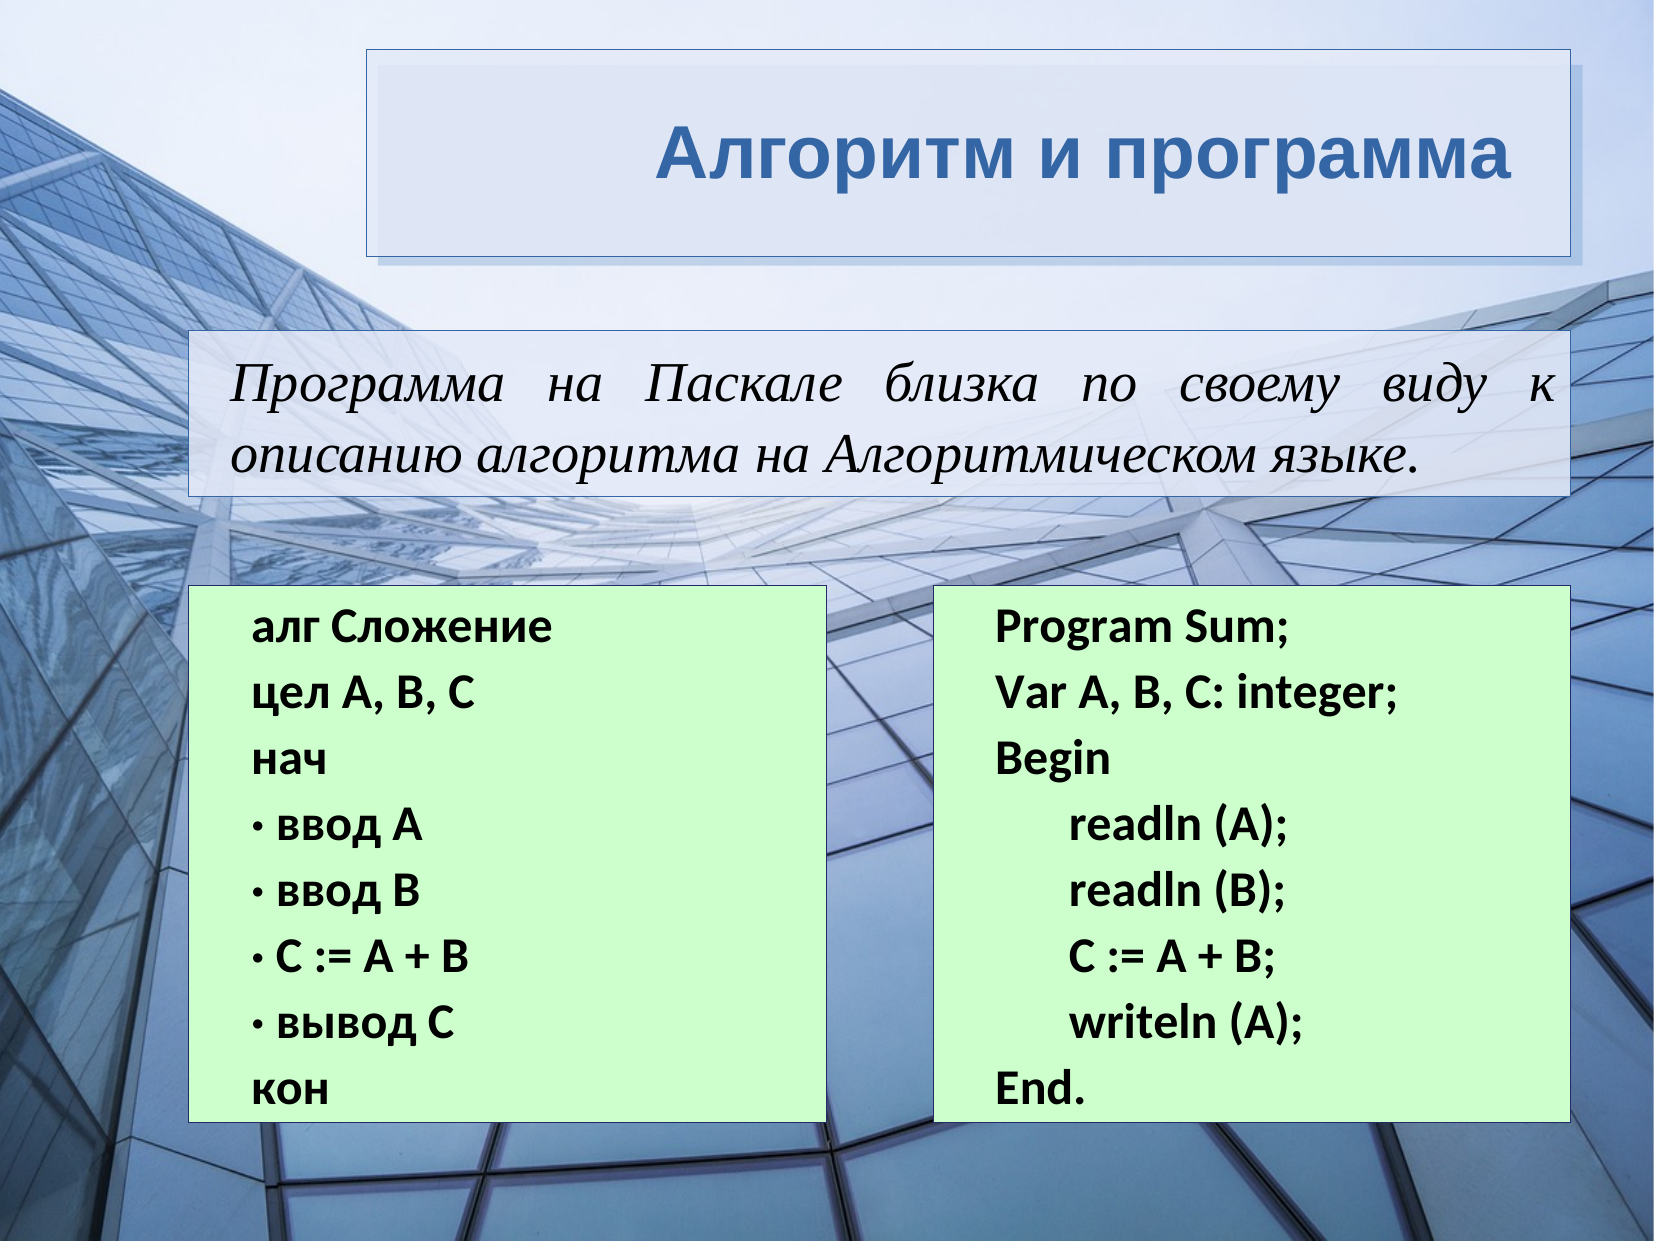

# Алгоритм и программа
Программа на Паскале близка по своему виду к описанию алгоритма на Алгоритмическом языке.
алг Сложение
цел А, В, С
нач
· ввод А
· ввод В
· С := А + В
· вывод С
кон
Program Sum;
Var A, B, C: integer;
Begin
	readln (A);
	readln (B);
	С := А + В;
	writeln (A);
End.